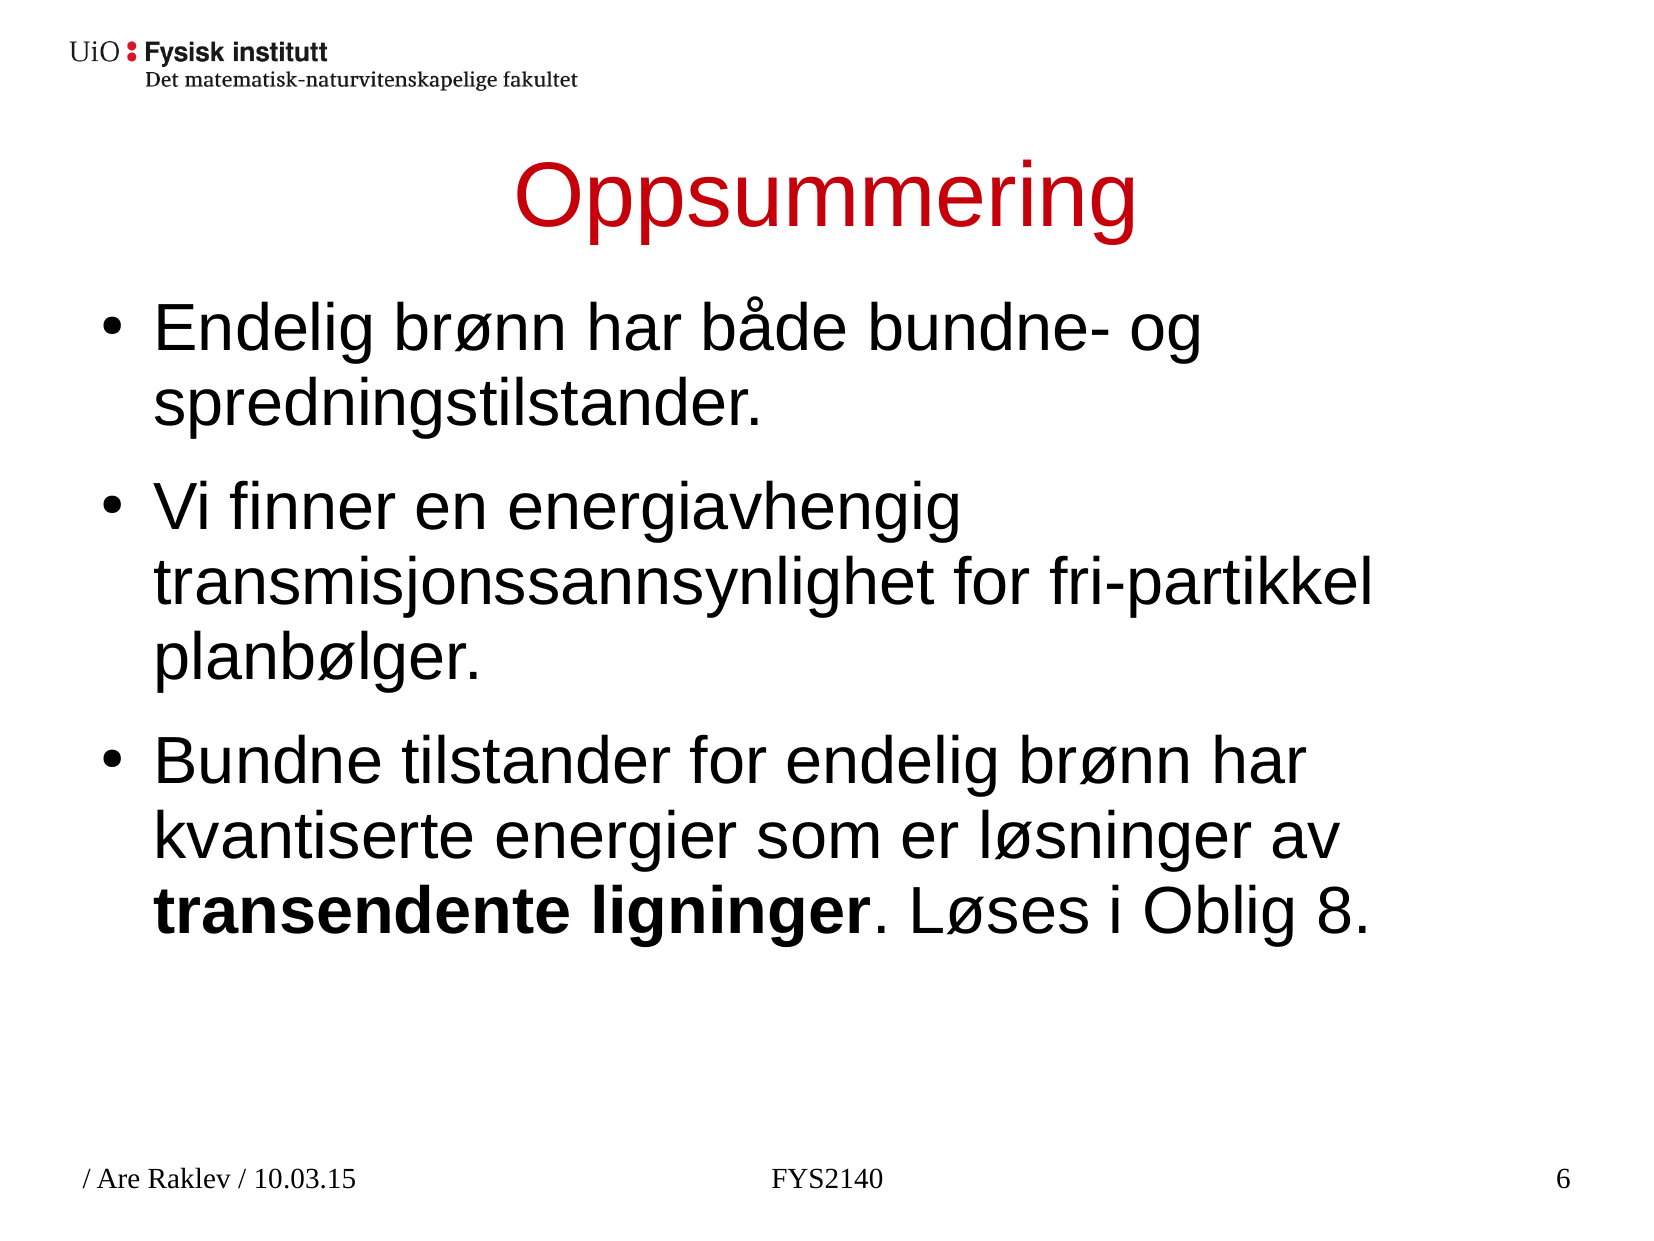

# Oppsummering
Endelig brønn har både bundne- og spredningstilstander.
Vi finner en energiavhengig transmisjonssannsynlighet for fri-partikkel planbølger.
Bundne tilstander for endelig brønn har kvantiserte energier som er løsninger av transendente ligninger. Løses i Oblig 8.
/ Are Raklev / 10.03.15
FYS2140
6